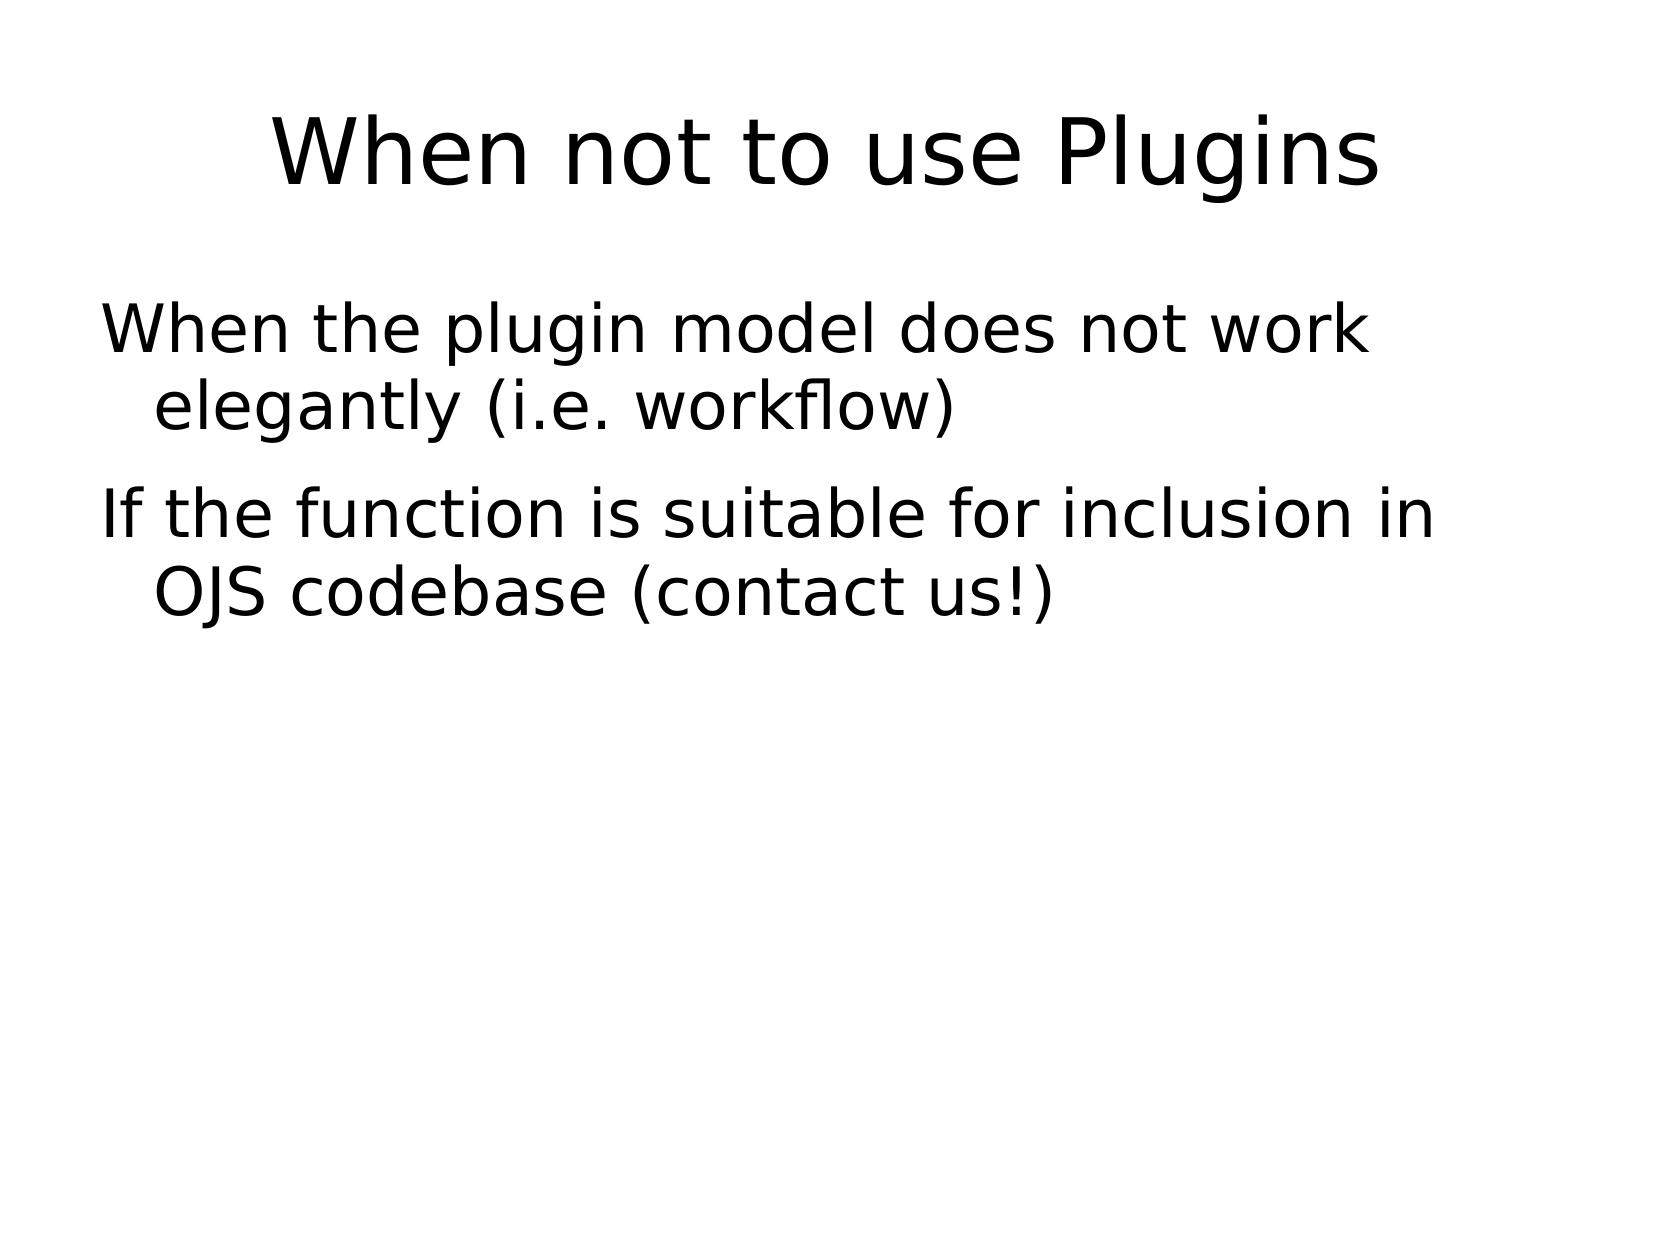

# When not to use Plugins
When the plugin model does not work elegantly (i.e. workflow)
If the function is suitable for inclusion in OJS codebase (contact us!)